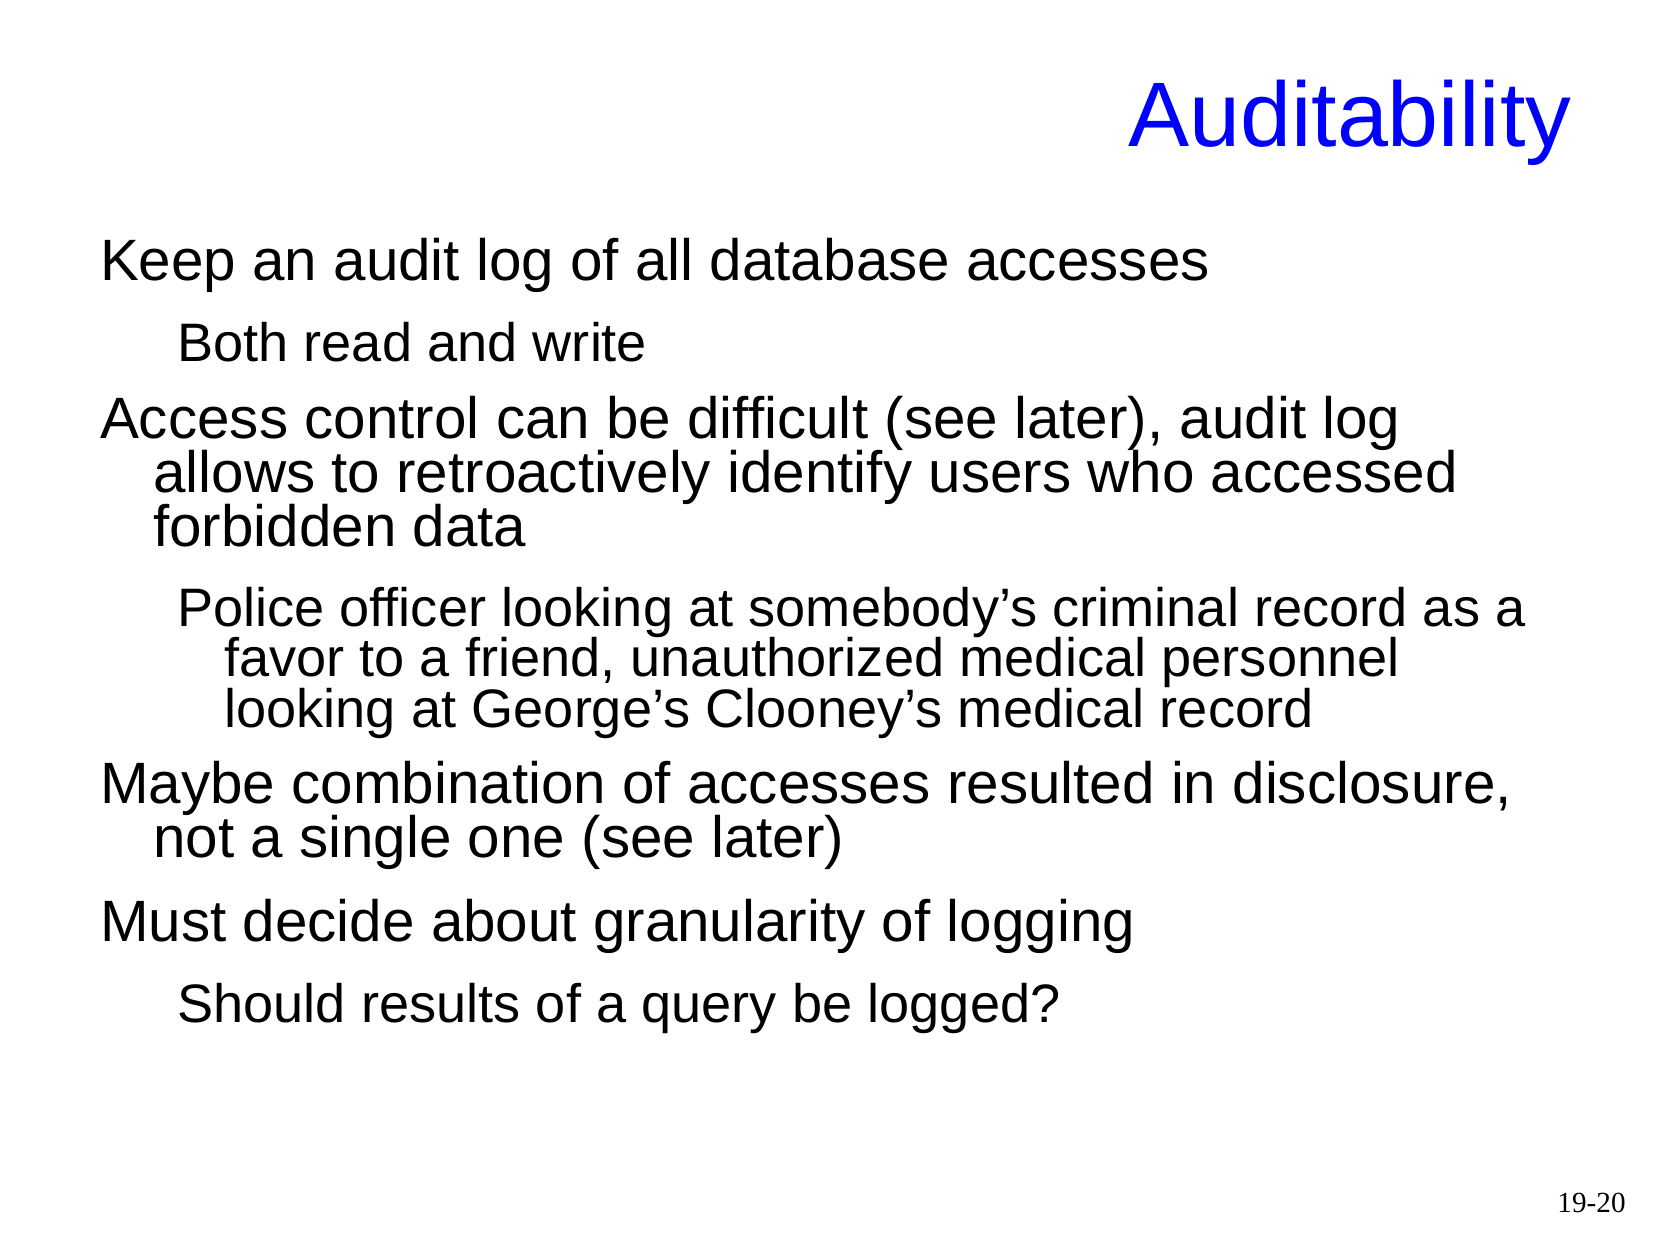

# Auditability
Keep an audit log of all database accesses
Both read and write
Access control can be difficult (see later), audit log allows to retroactively identify users who accessed forbidden data
Police officer looking at somebody’s criminal record as a favor to a friend, unauthorized medical personnel looking at George’s Clooney’s medical record
Maybe combination of accesses resulted in disclosure, not a single one (see later)
Must decide about granularity of logging
Should results of a query be logged?